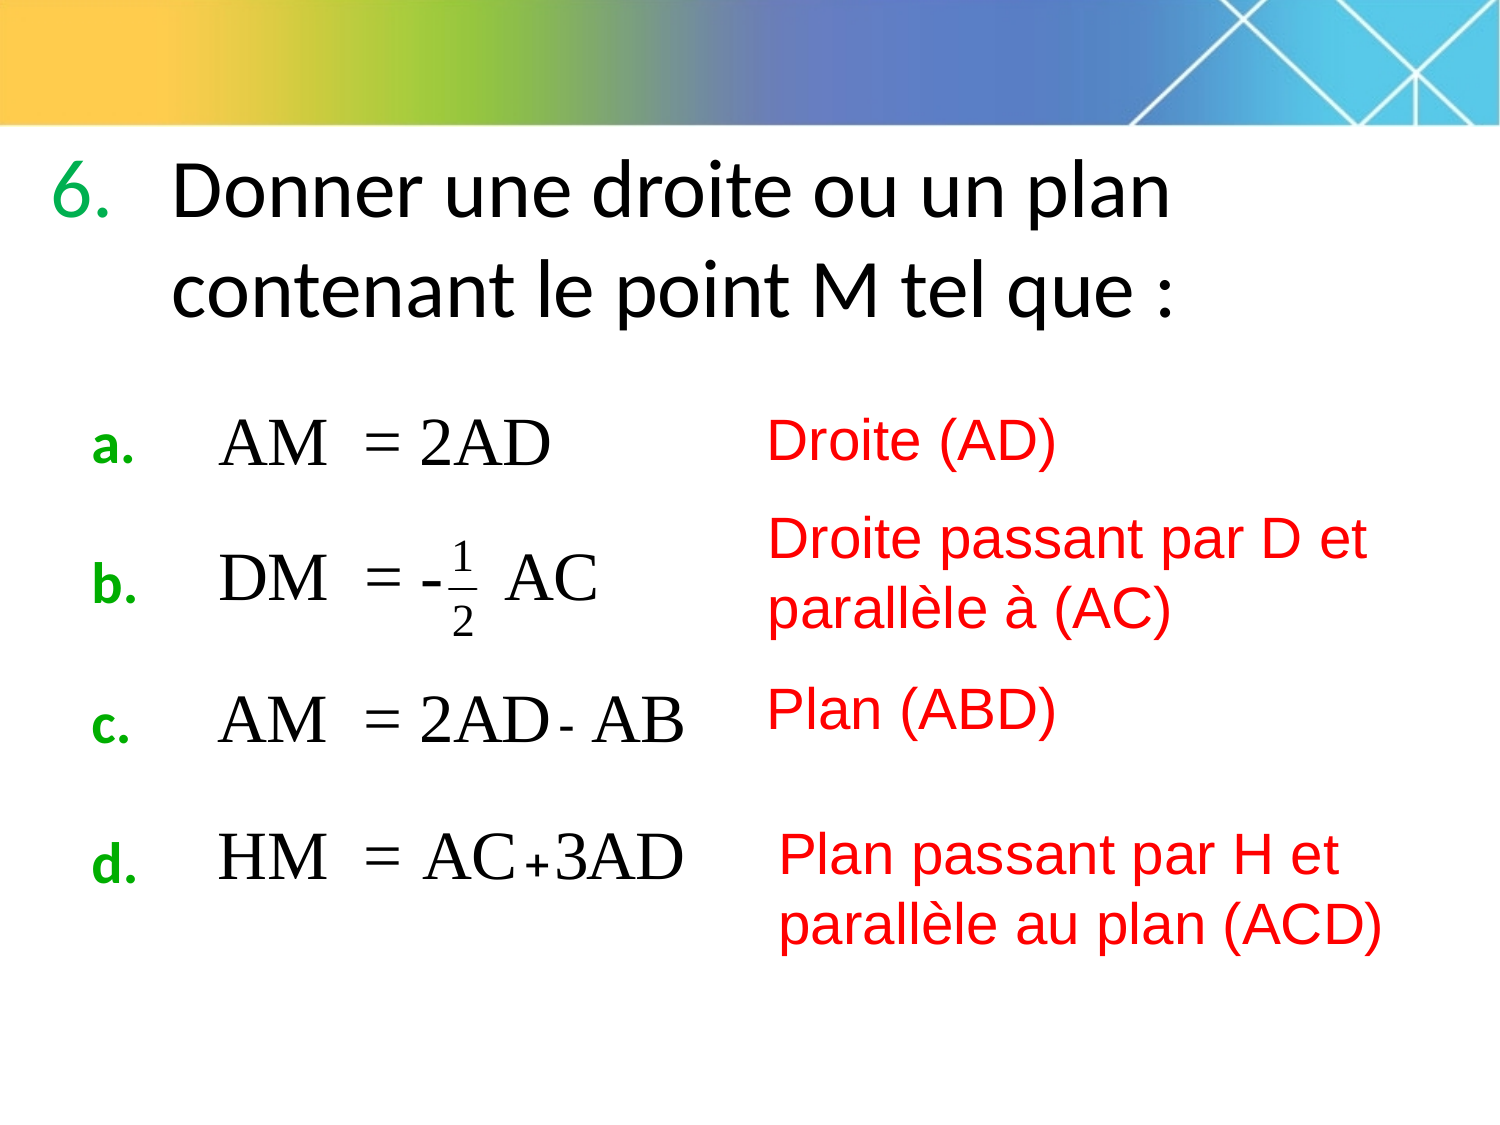

# Donner une droite ou un plan contenant le point M tel que :
Droite (AD)
a.
b.
c.
d.
Droite passant par D et
parallèle à (AC)
Plan (ABD)
Plan passant par H et
parallèle au plan (ACD)